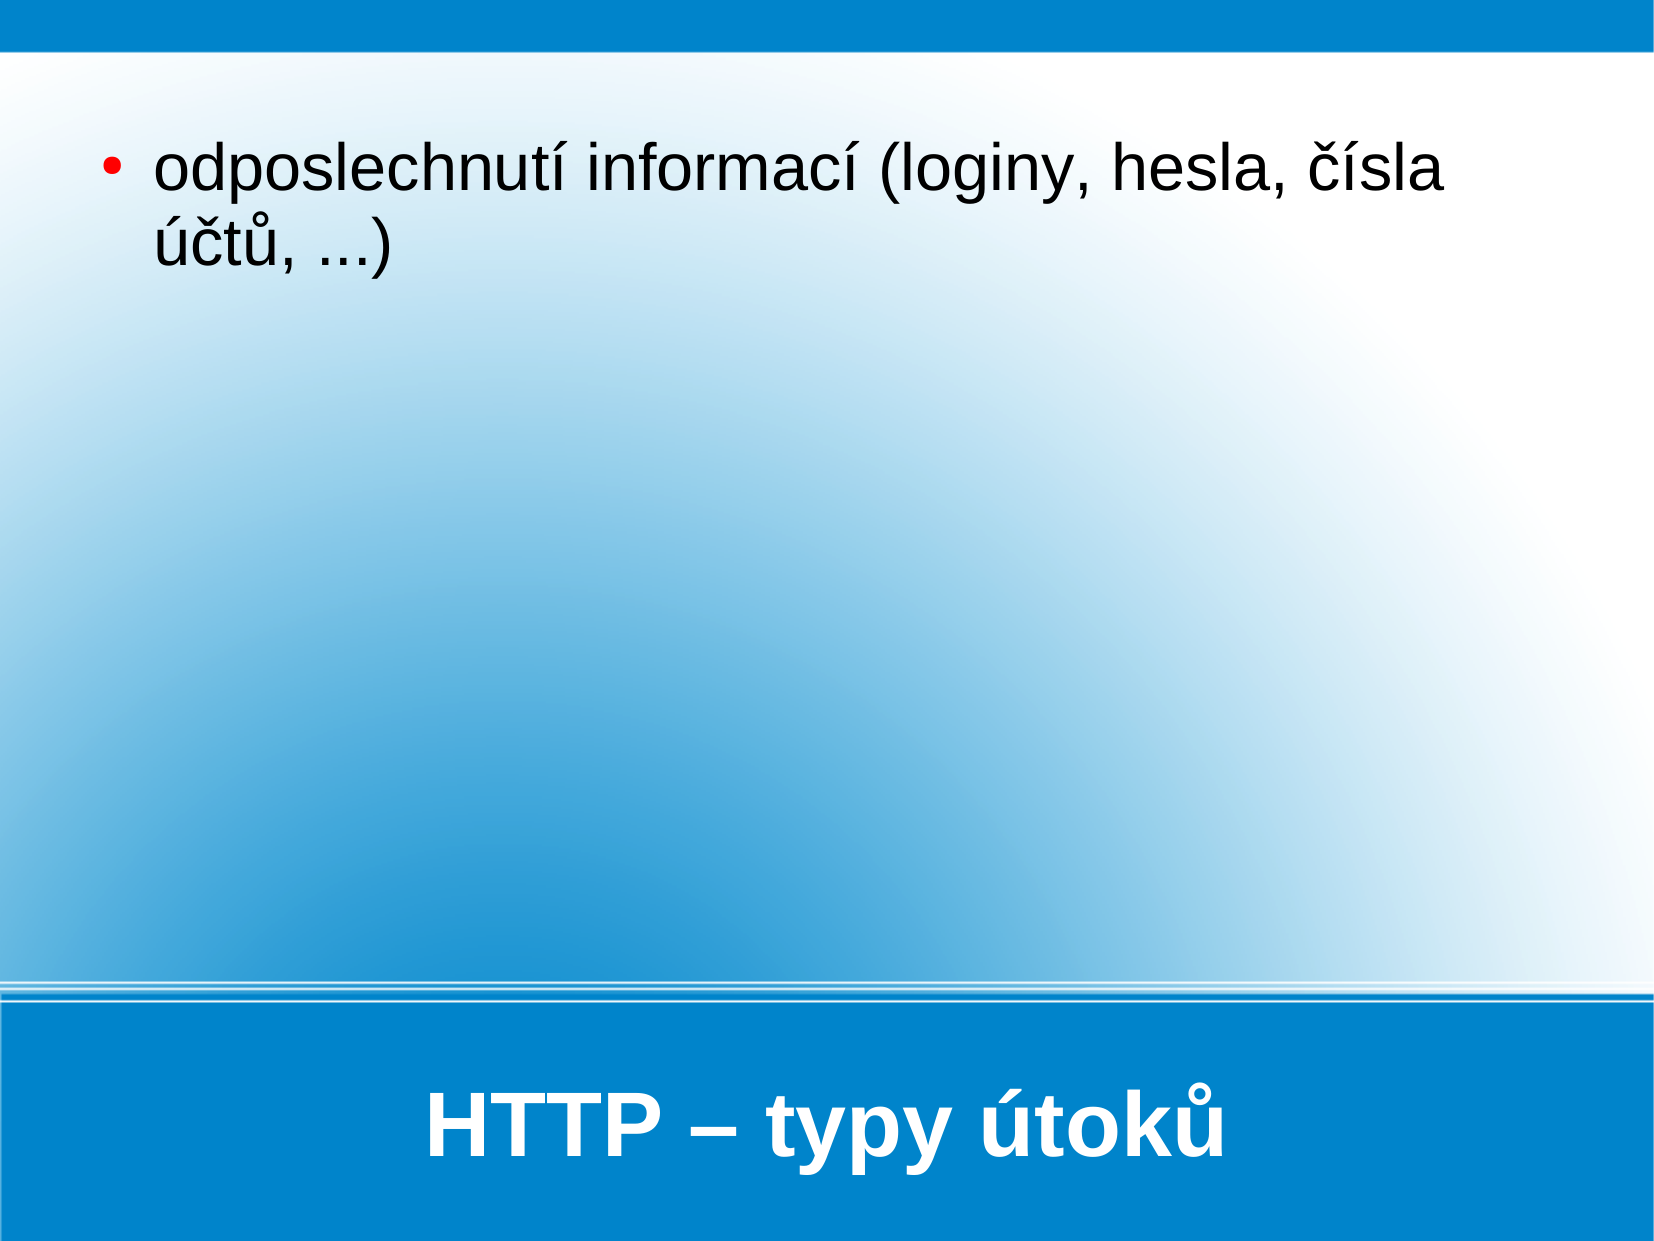

odposlechnutí informací (loginy, hesla, čísla účtů, ...)
# HTTP – typy útoků